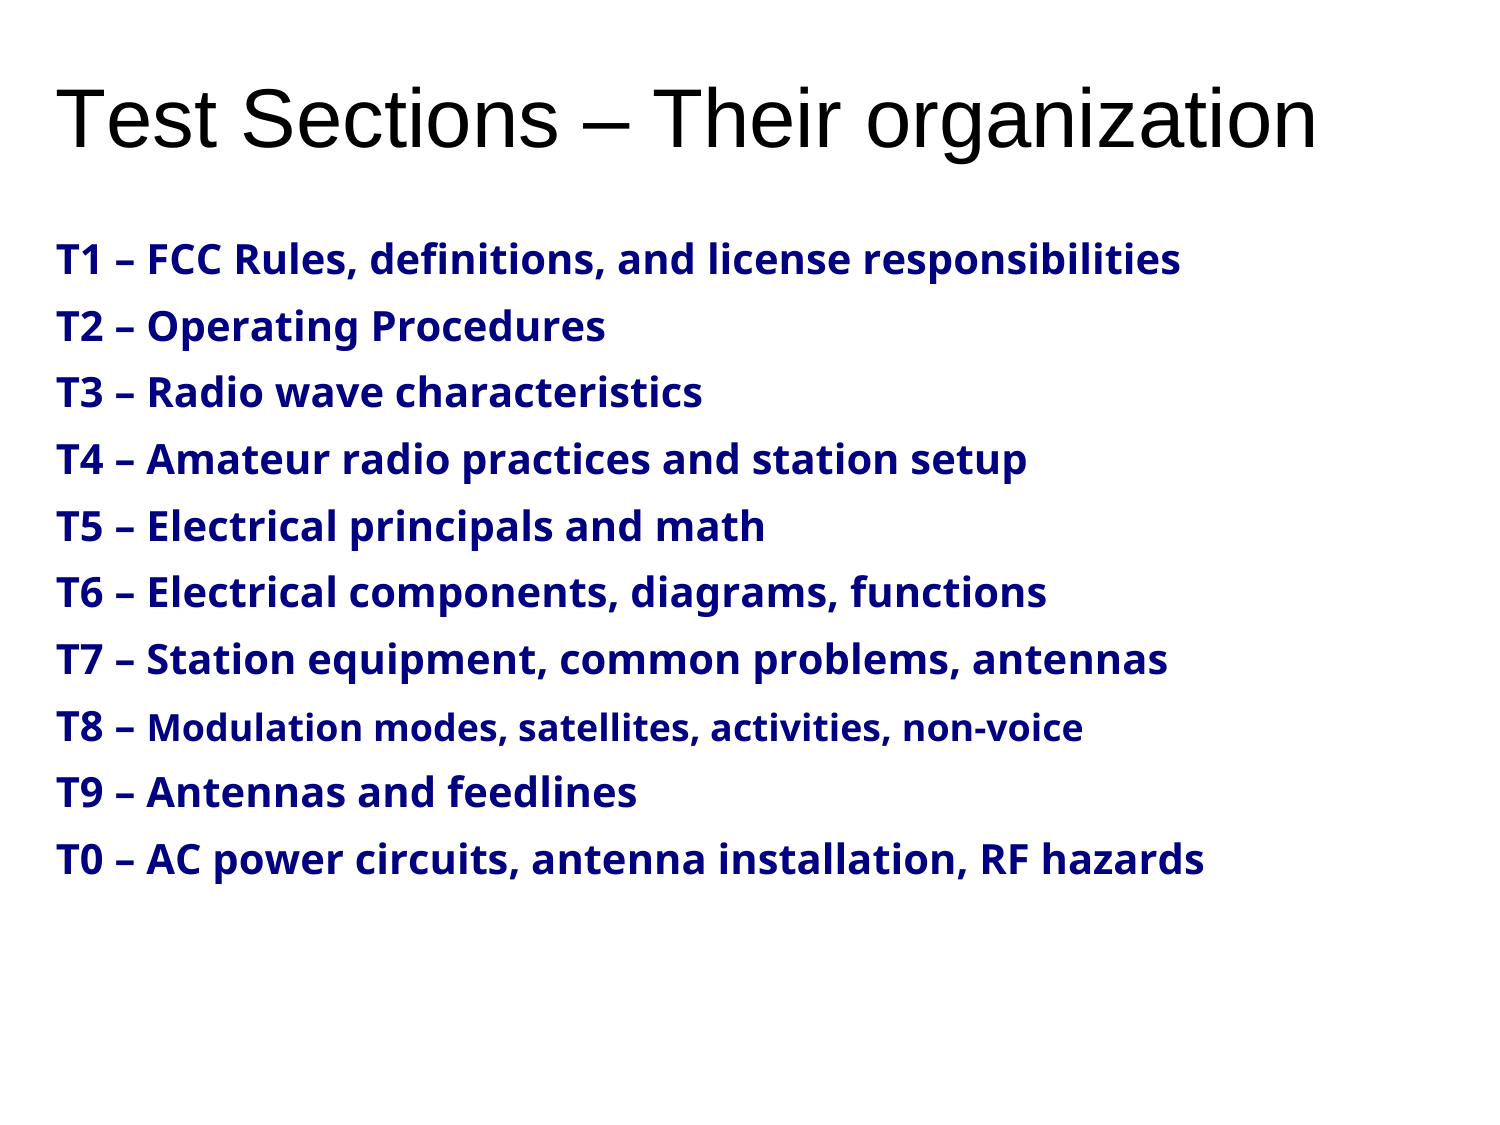

# Test Sections – Their organization
T1 – FCC Rules, definitions, and license responsibilities
T2 – Operating Procedures
T3 – Radio wave characteristics
T4 – Amateur radio practices and station setup
T5 – Electrical principals and math
T6 – Electrical components, diagrams, functions
T7 – Station equipment, common problems, antennas
T8 – Modulation modes, satellites, activities, non-voice
T9 – Antennas and feedlines
T0 – AC power circuits, antenna installation, RF hazards